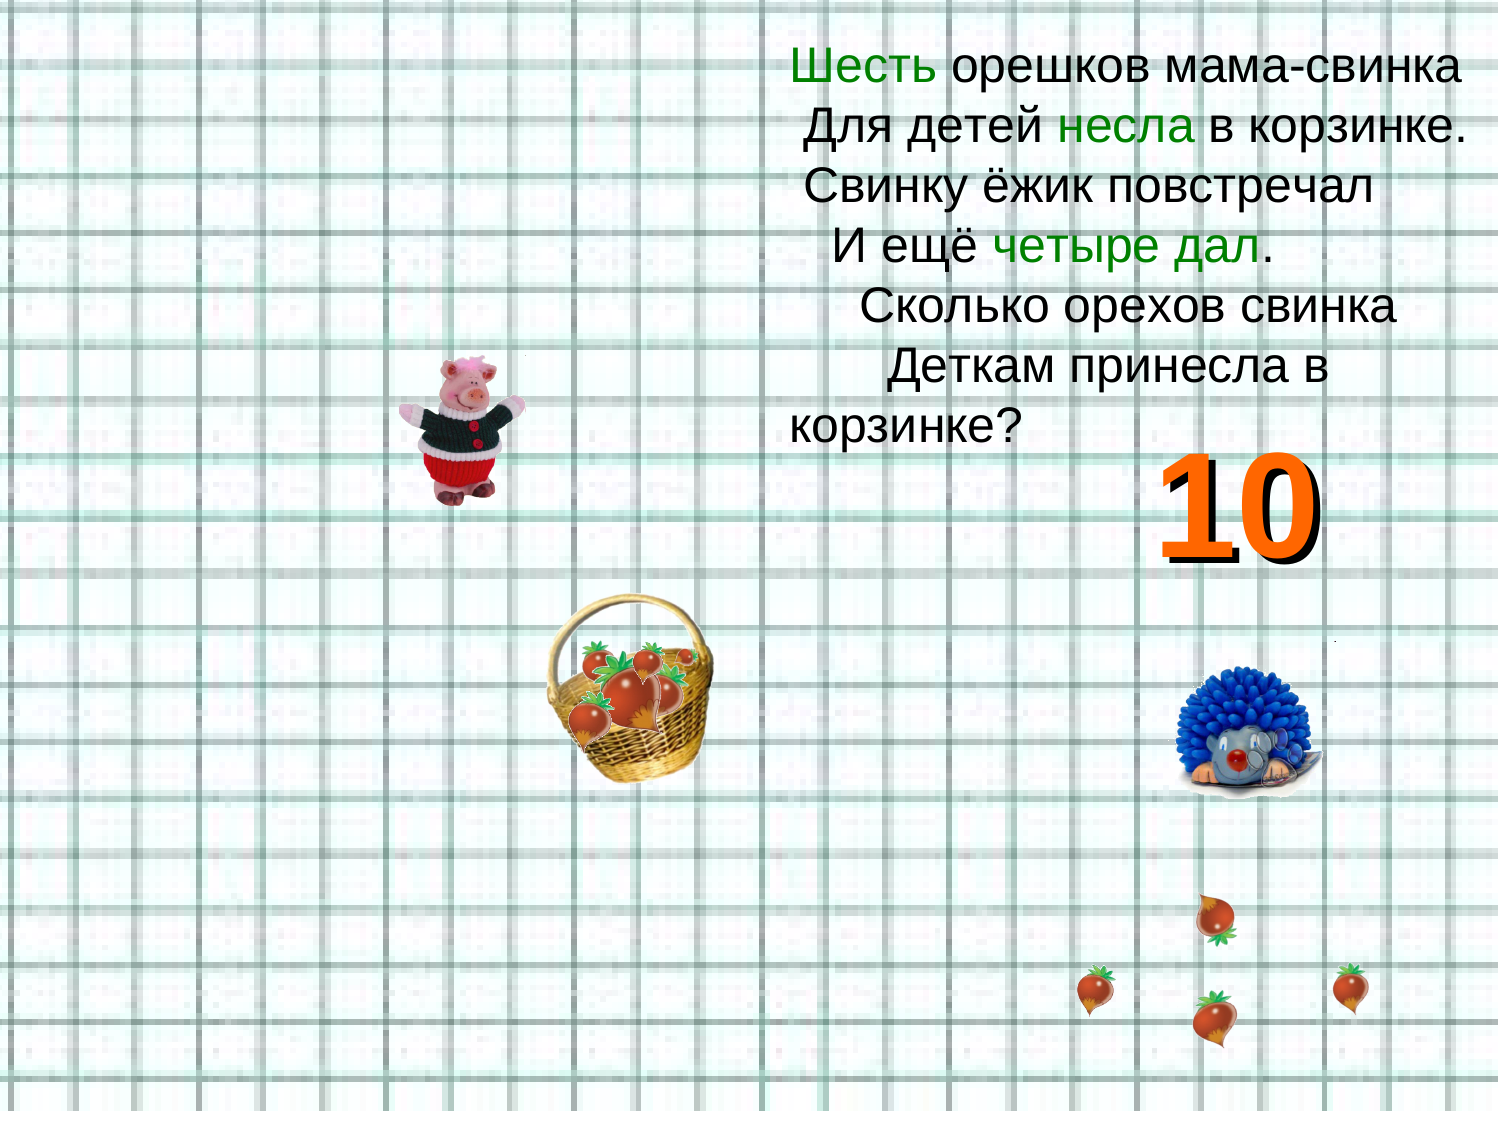

Шесть орешков мама-свинка Для детей несла в корзинке. Свинку ёжик повстречал И ещё четыре дал. Сколько орехов свинка Деткам принесла в корзинке?
10